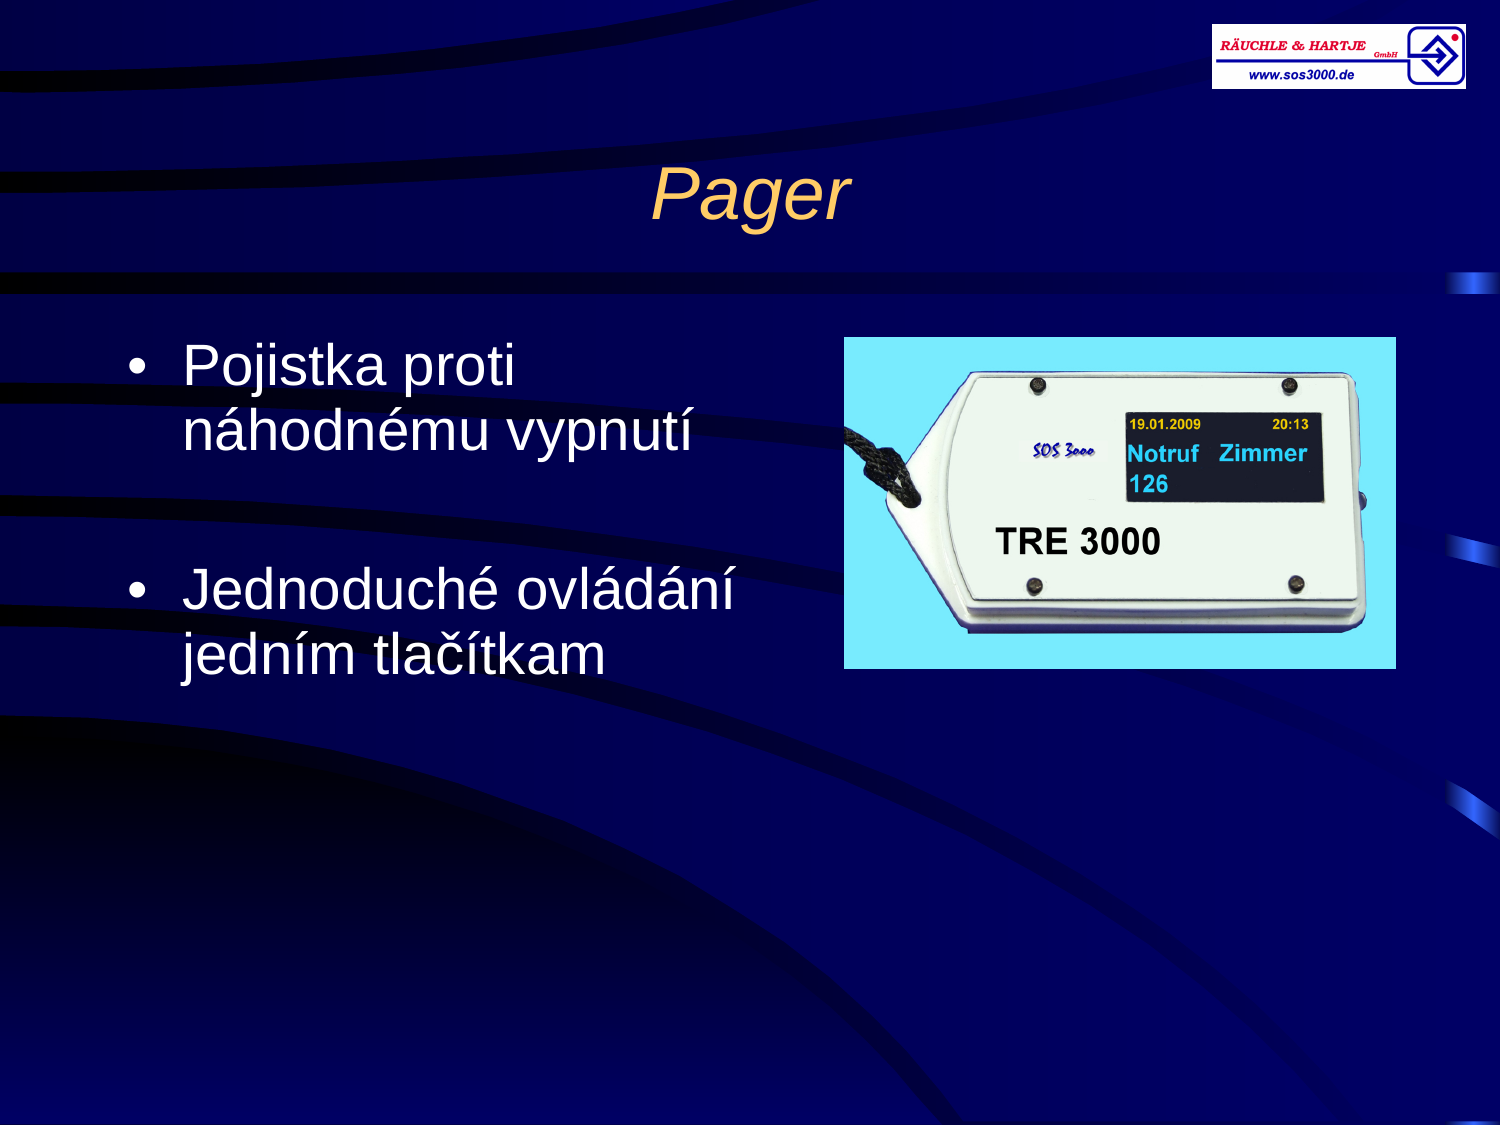

# Pager
Pojistka proti náhodnému vypnutí
Jednoduché ovládání jedním tlačítkam